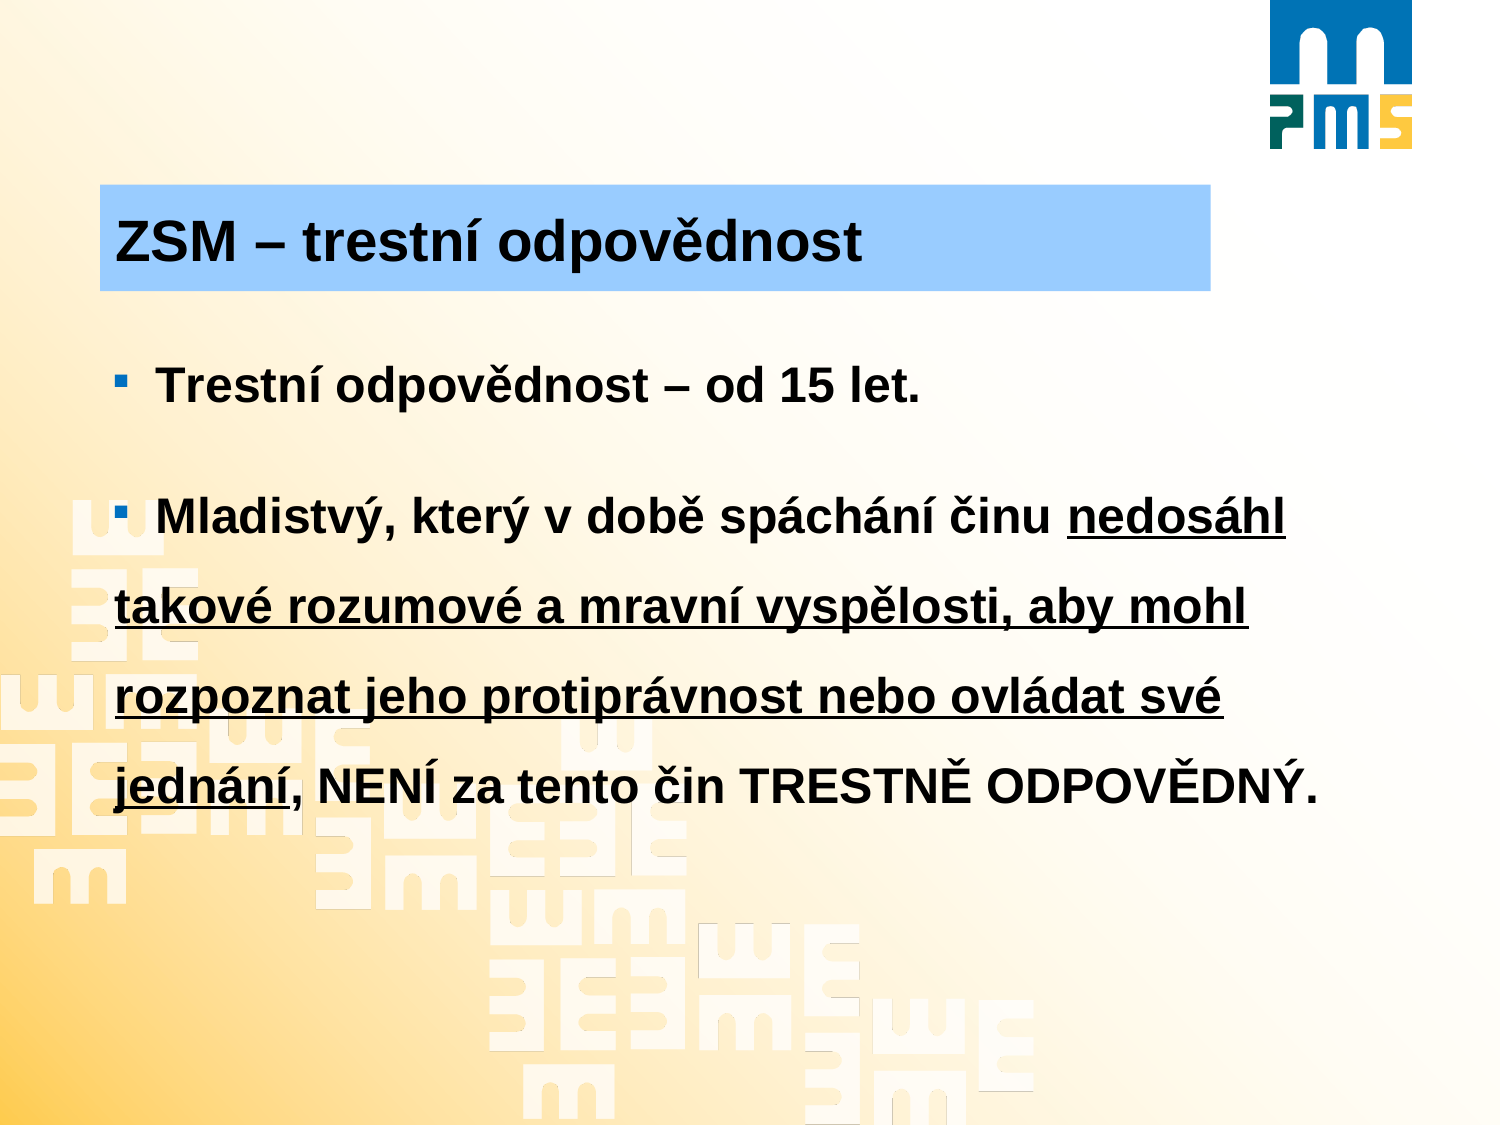

# ZSM – trestní odpovědnost
 Trestní odpovědnost – od 15 let.
 Mladistvý, který v době spáchání činu nedosáhl takové rozumové a mravní vyspělosti, aby mohl rozpoznat jeho protiprávnost nebo ovládat své jednání, NENÍ za tento čin TRESTNĚ ODPOVĚDNÝ.